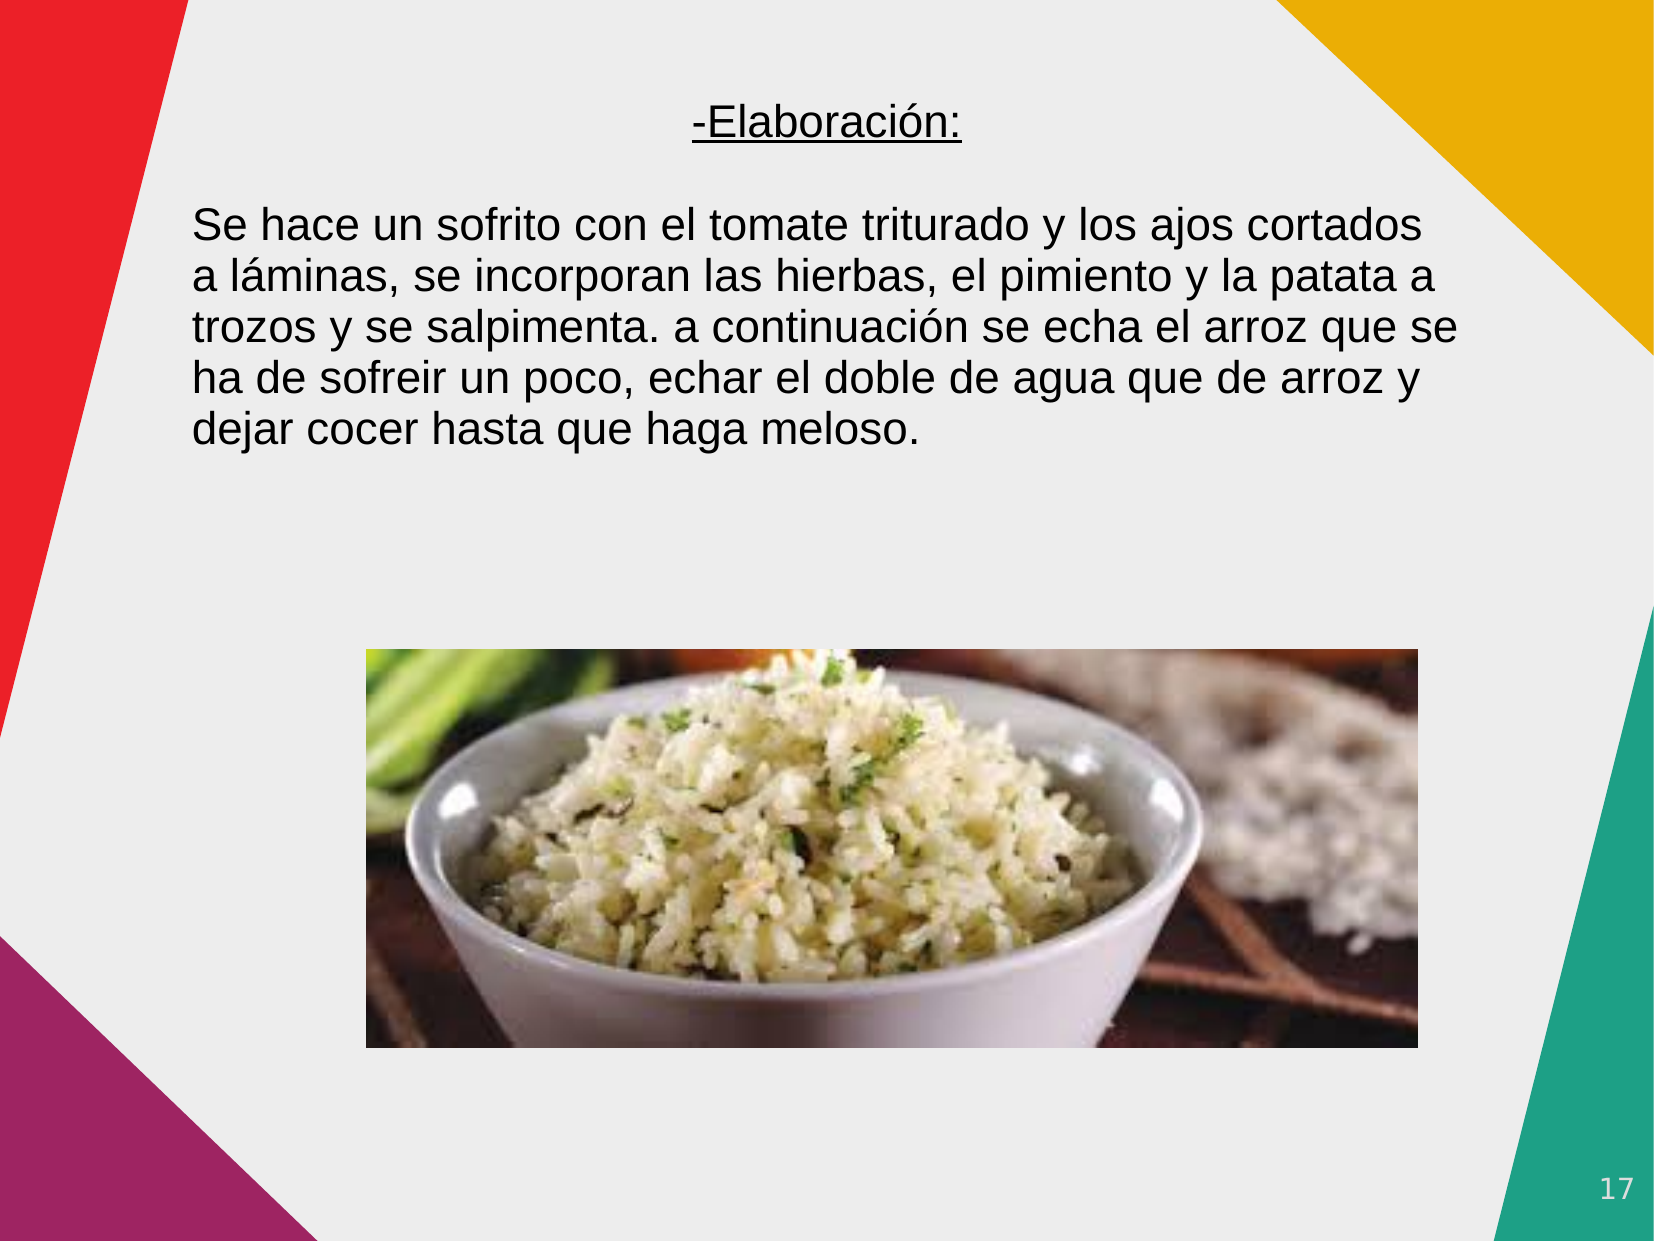

-Elaboración:
Se hace un sofrito con el tomate triturado y los ajos cortados a láminas, se incorporan las hierbas, el pimiento y la patata a trozos y se salpimenta. a continuación se echa el arroz que se ha de sofreir un poco, echar el doble de agua que de arroz y dejar cocer hasta que haga meloso.
17